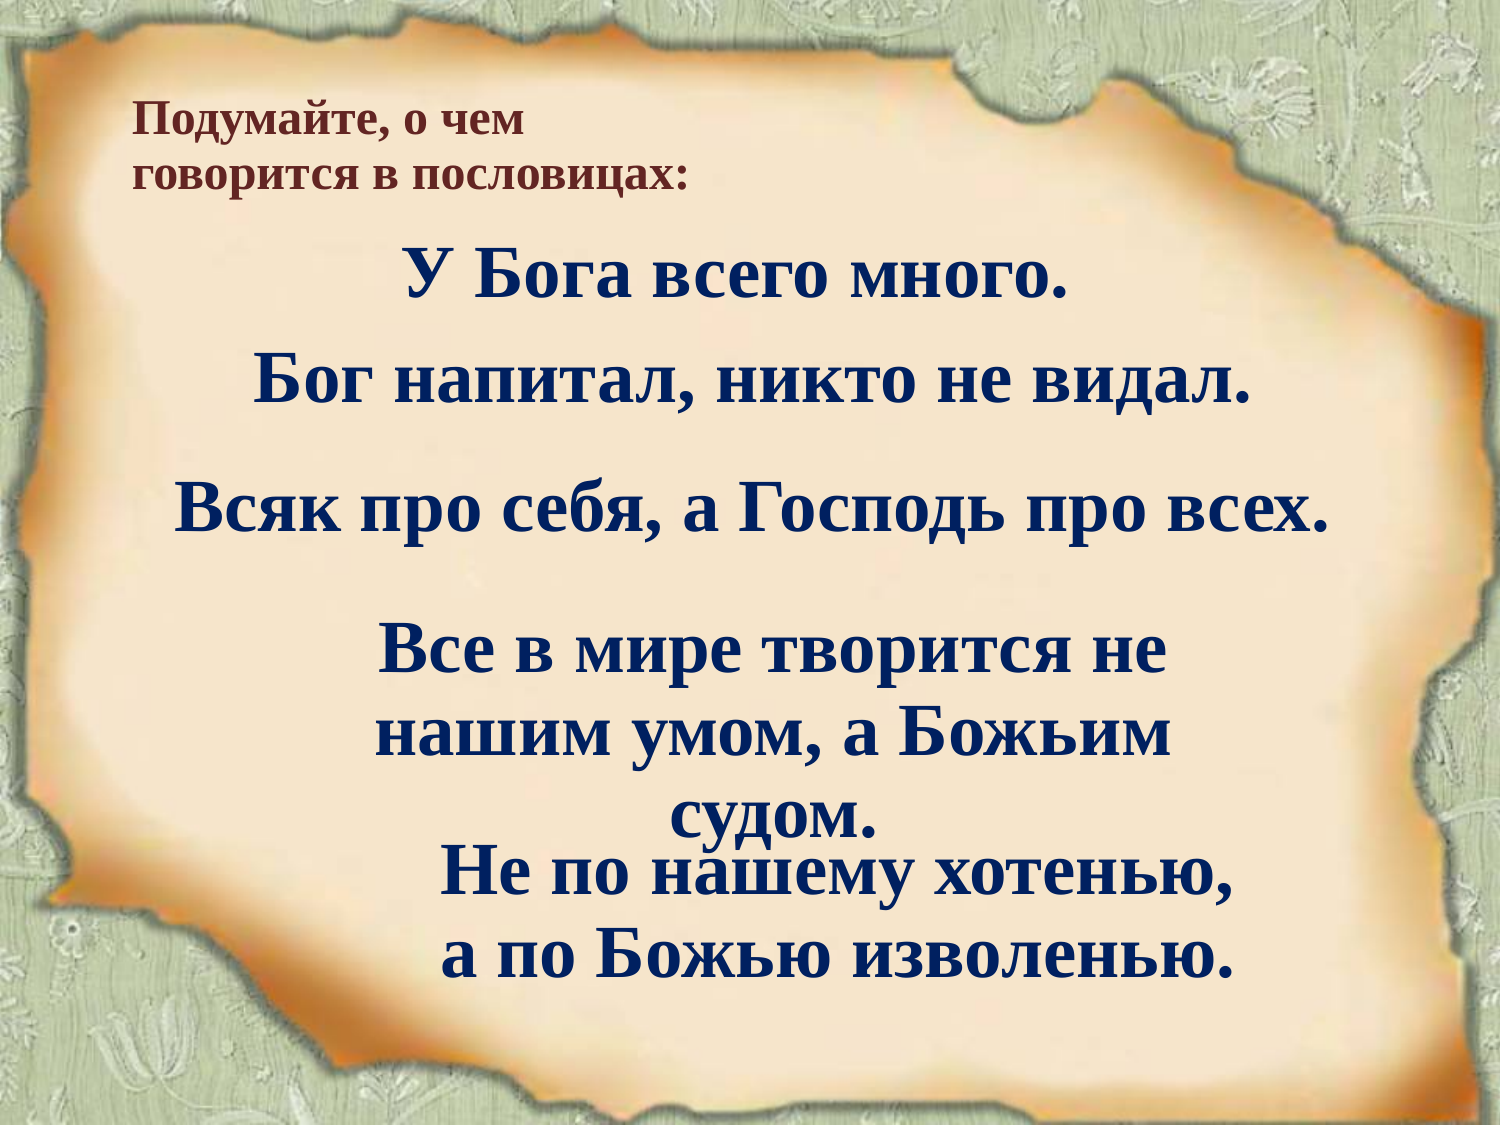

Подумайте, о чем говорится в пословицах:
У Бога всего много.
Бог напитал, никто не видал.
Всяк про себя, а Господь про всех.
Все в мире творится не нашим умом, а Божьим судом.
Не по нашему хотенью, а по Божью изволенью.